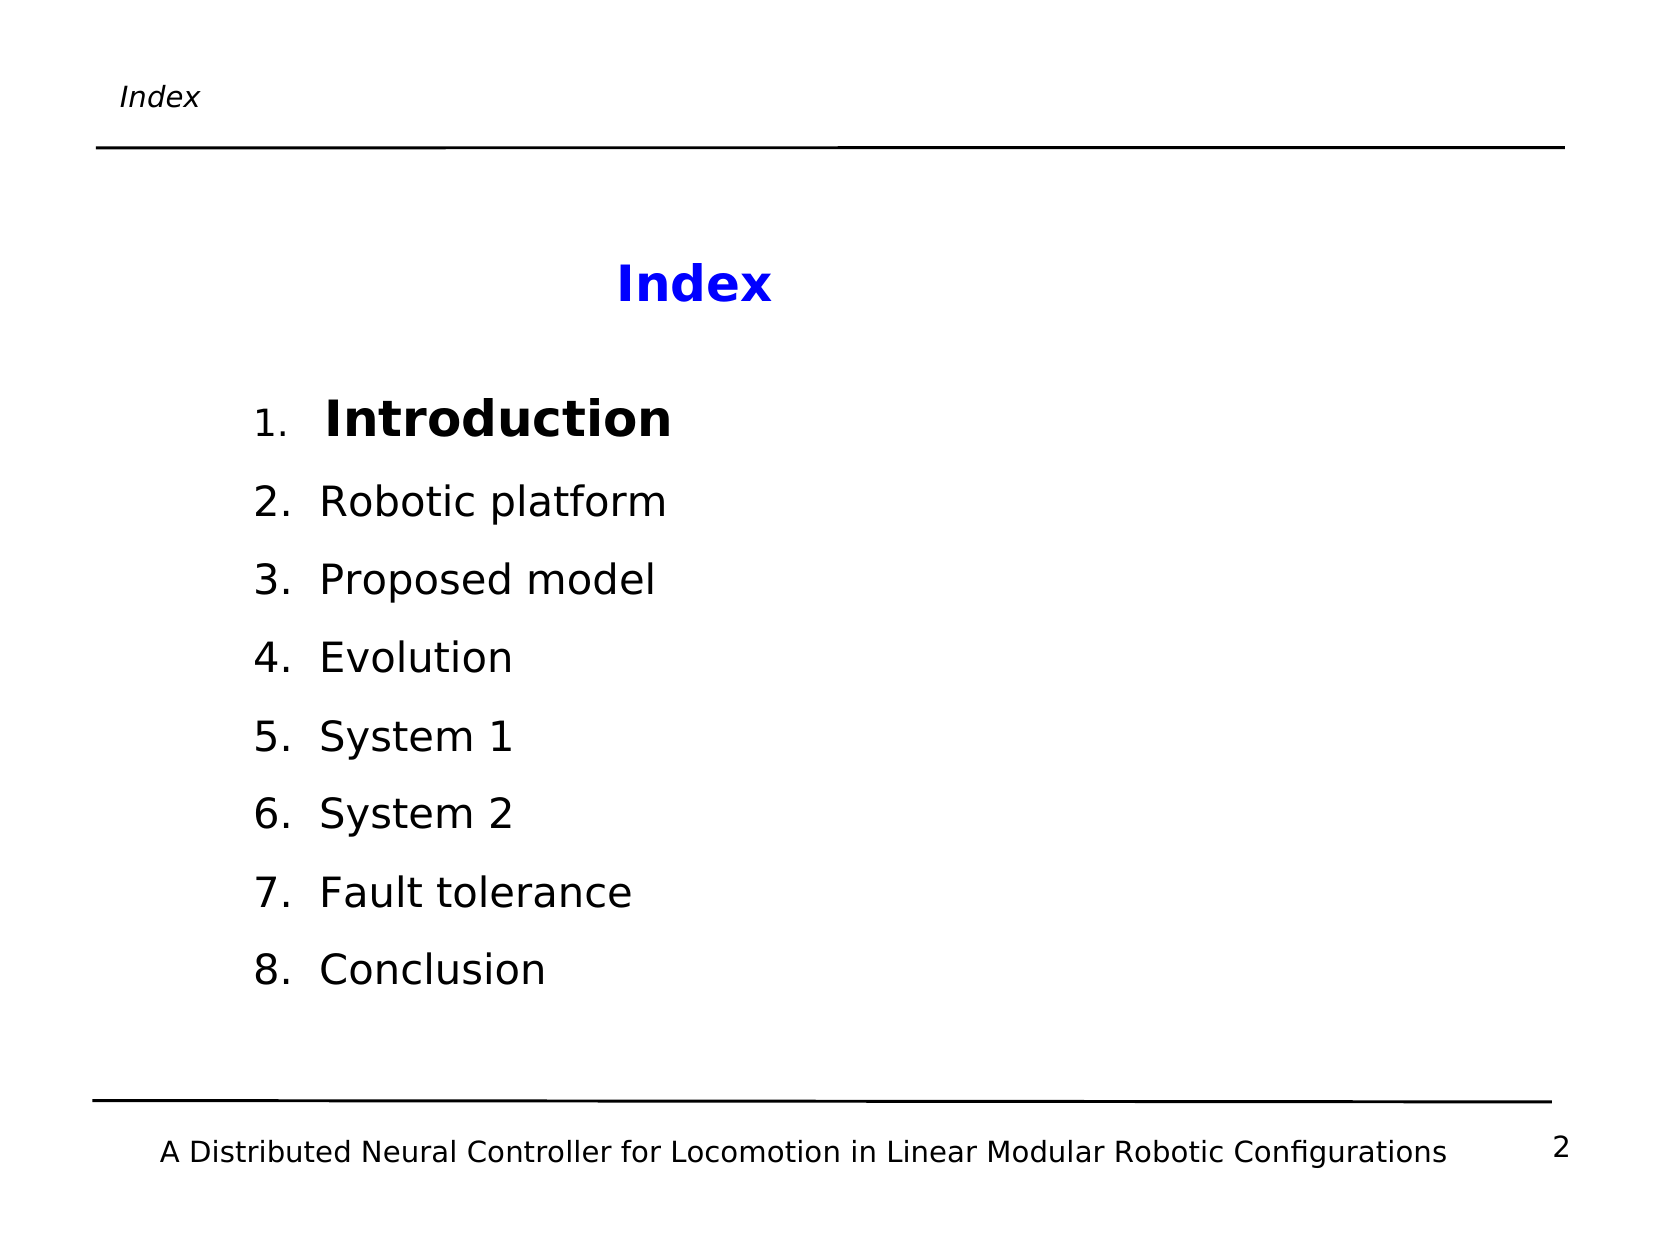

Index
Index
 Introduction
 Robotic platform
 Proposed model
 Evolution
 System 1
 System 2
 Fault tolerance
 Conclusion
A Distributed Neural Controller for Locomotion in Linear Modular Robotic Configurations
2